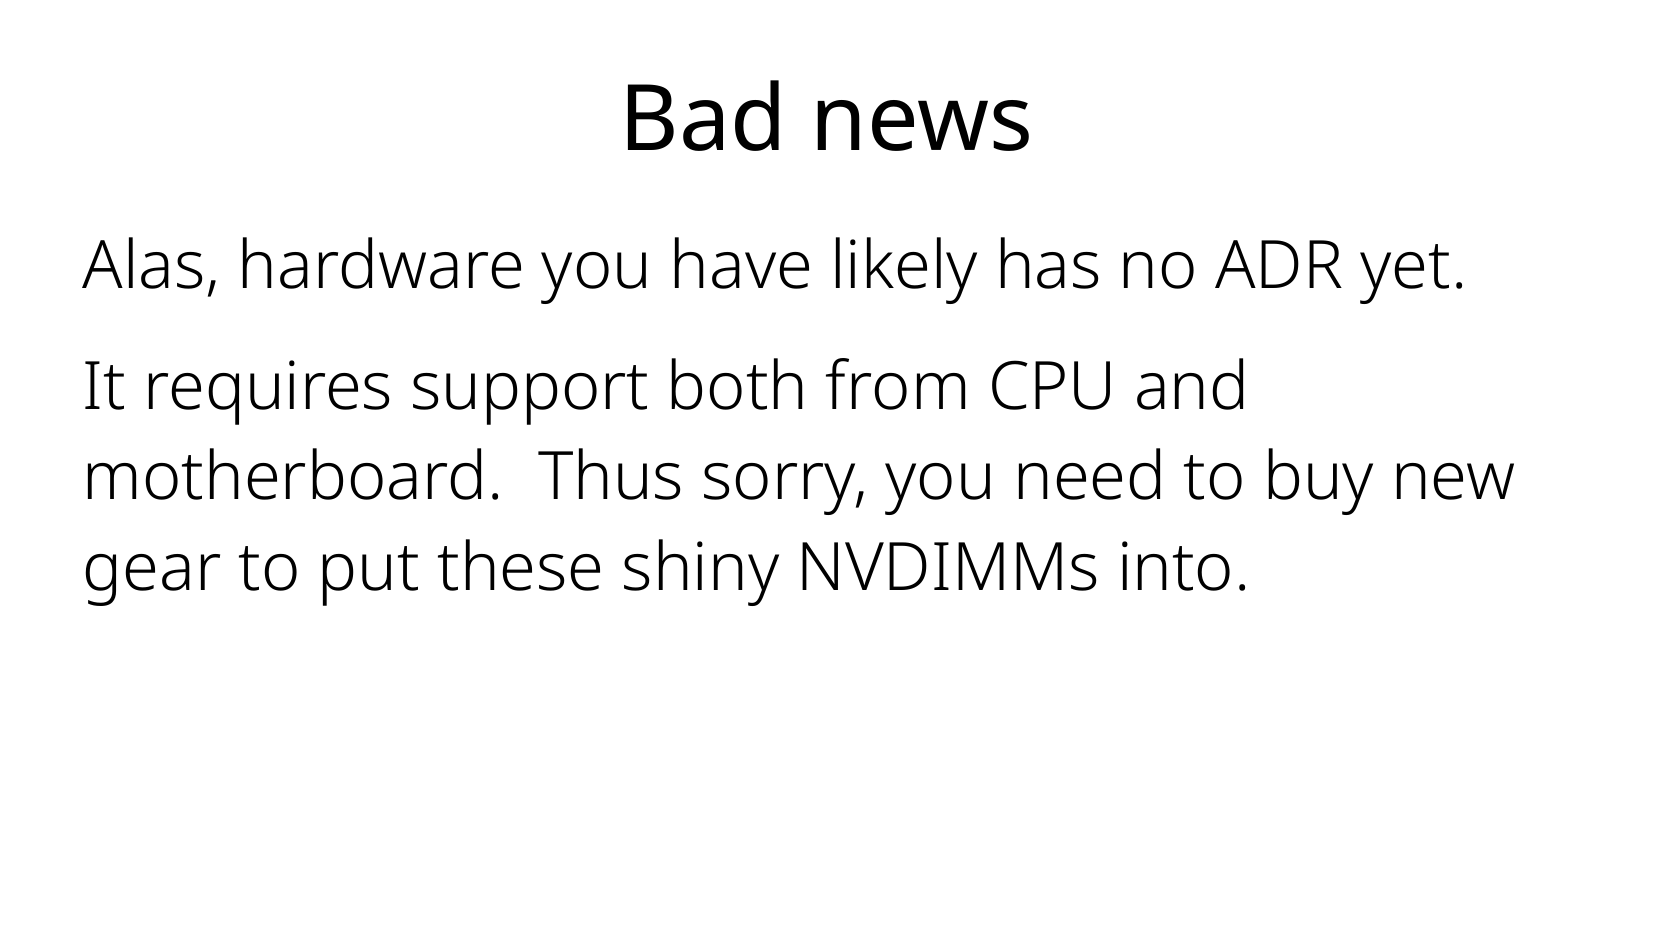

# Bad news
Alas, hardware you have likely has no ADR yet.
It requires support both from CPU and motherboard. Thus sorry, you need to buy new gear to put these shiny NVDIMMs into.